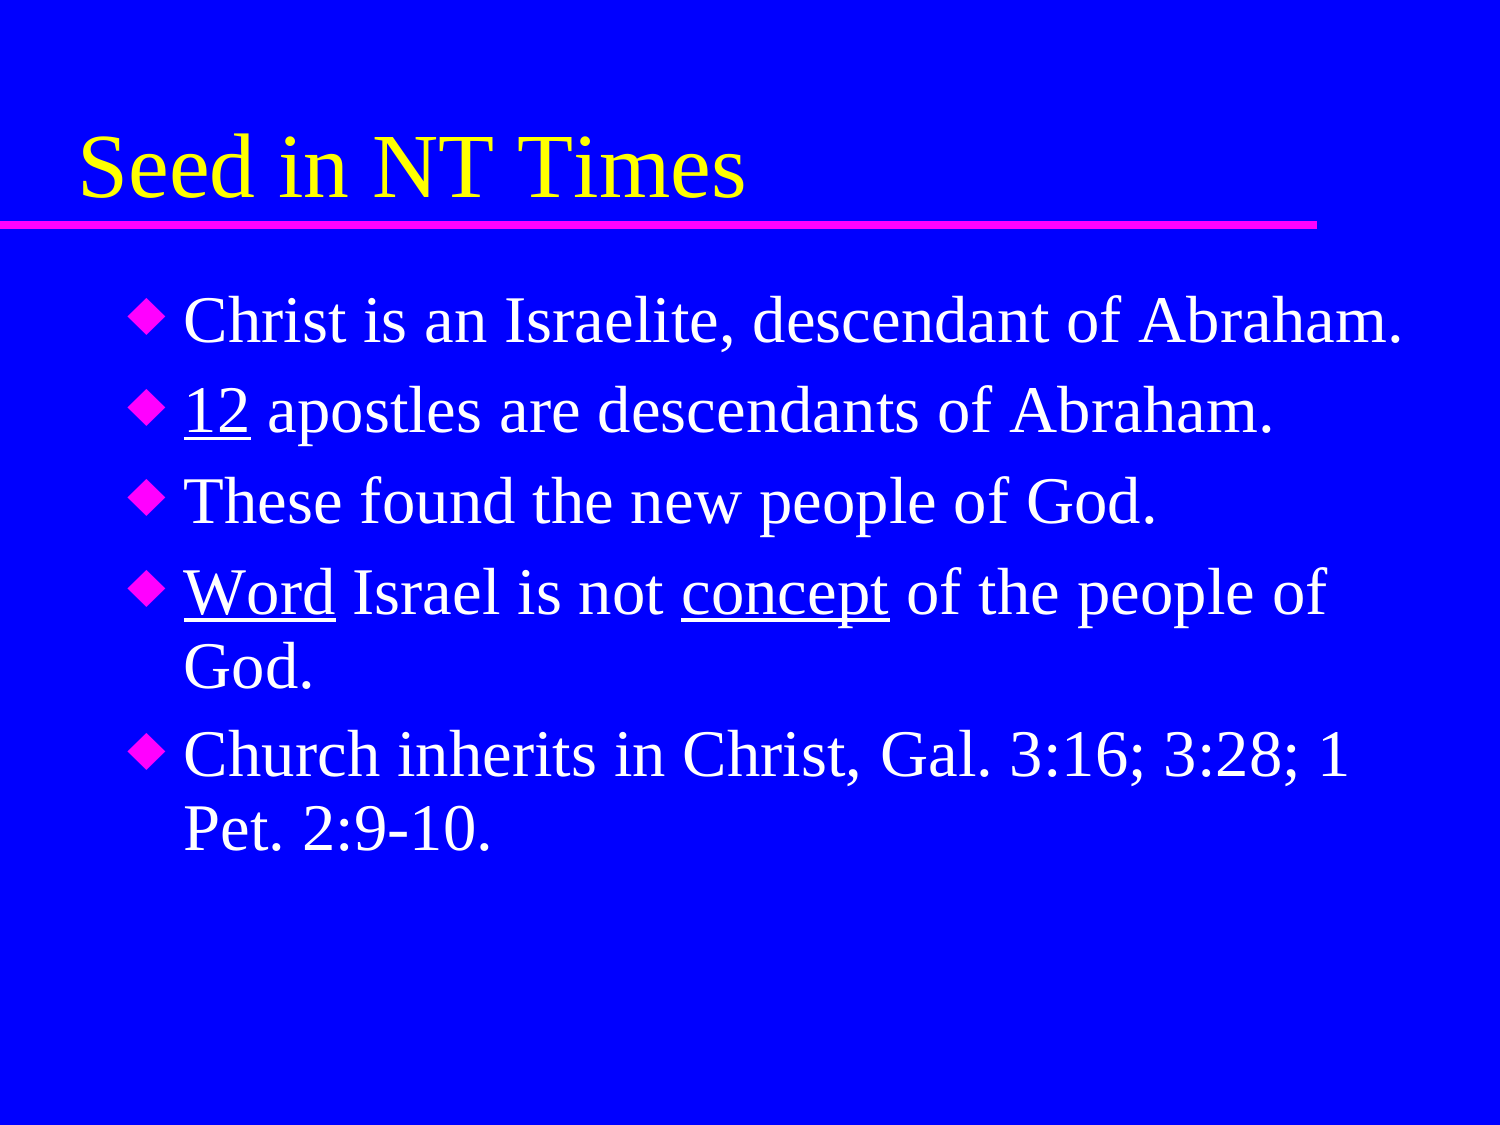

# Seed in NT Times
Christ is an Israelite, descendant of Abraham.
12 apostles are descendants of Abraham.
These found the new people of God.
Word Israel is not concept of the people of God.
Church inherits in Christ, Gal. 3:16; 3:28; 1 Pet. 2:9-10.